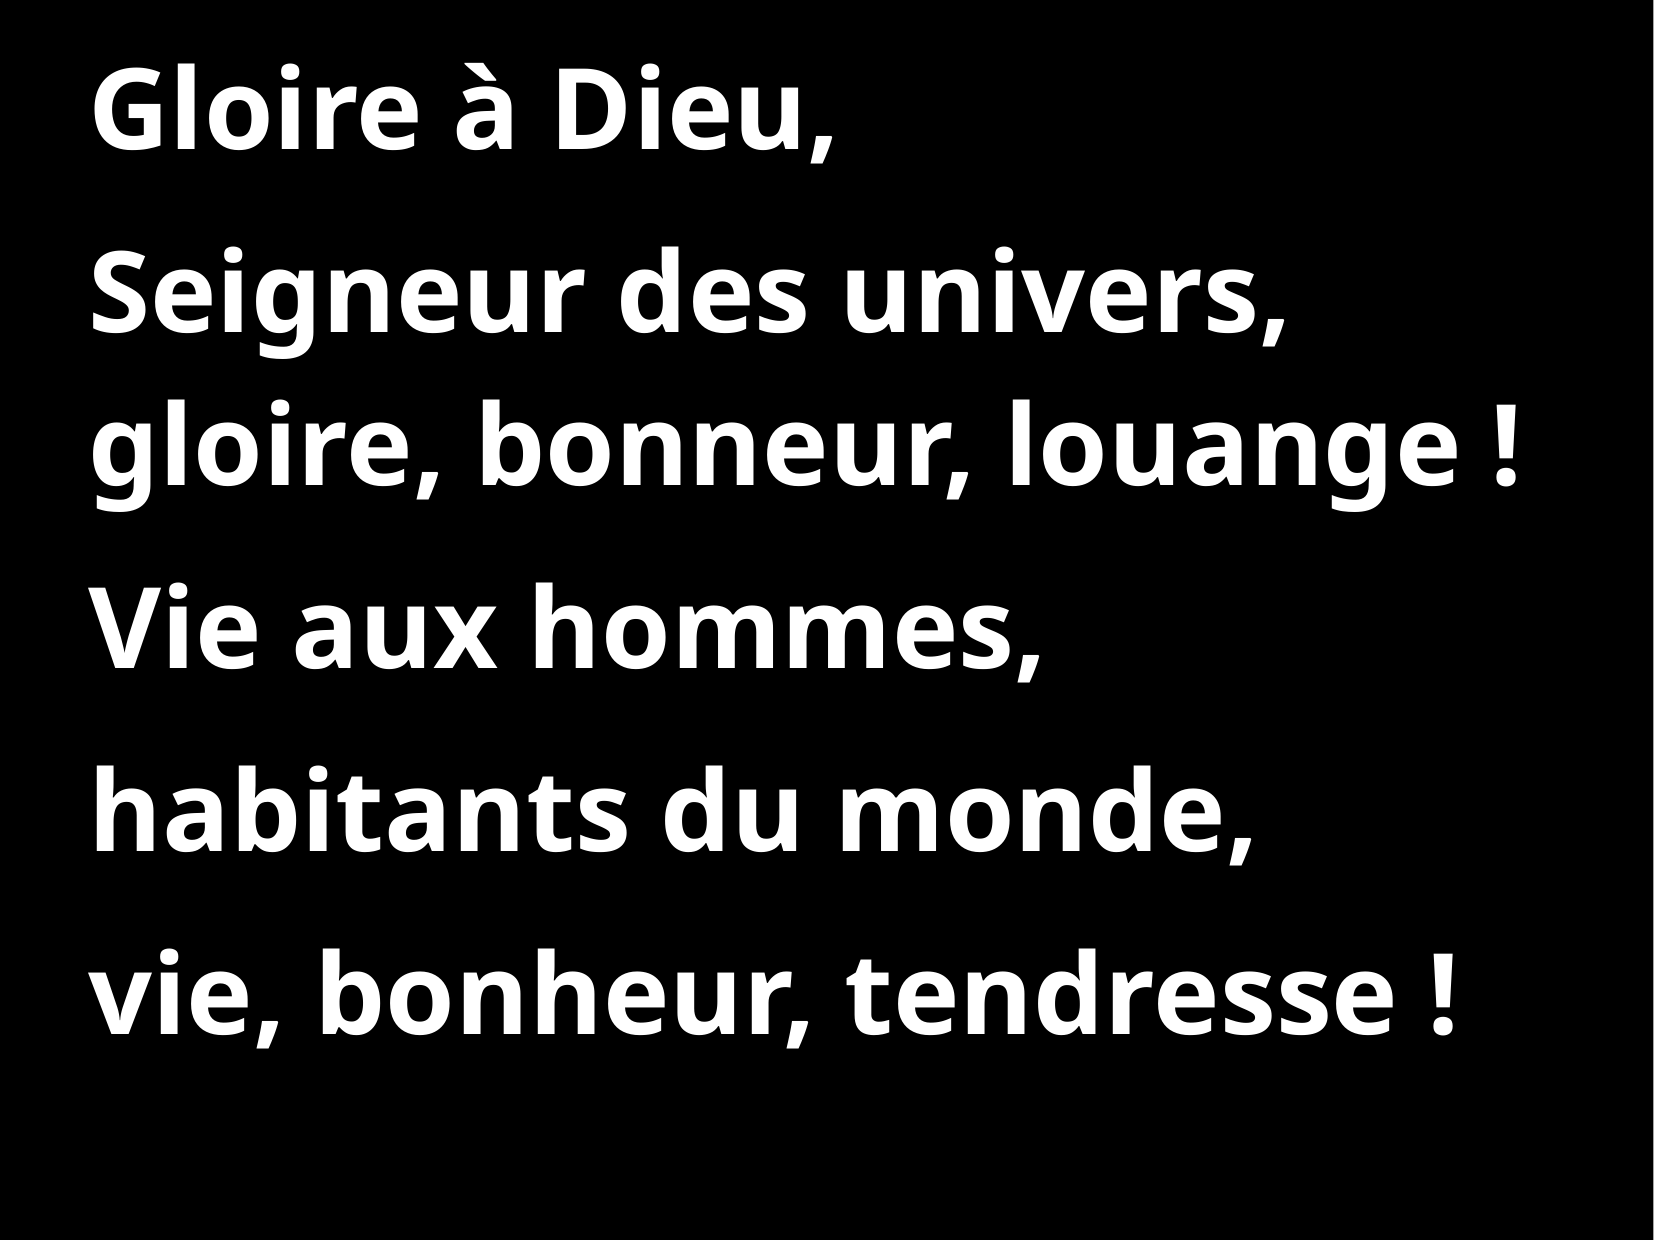

# Gloire à Dieu,
Seigneur des univers, gloire, bonneur, louange !
Vie aux hommes,
habitants du monde,
vie, bonheur, tendresse !